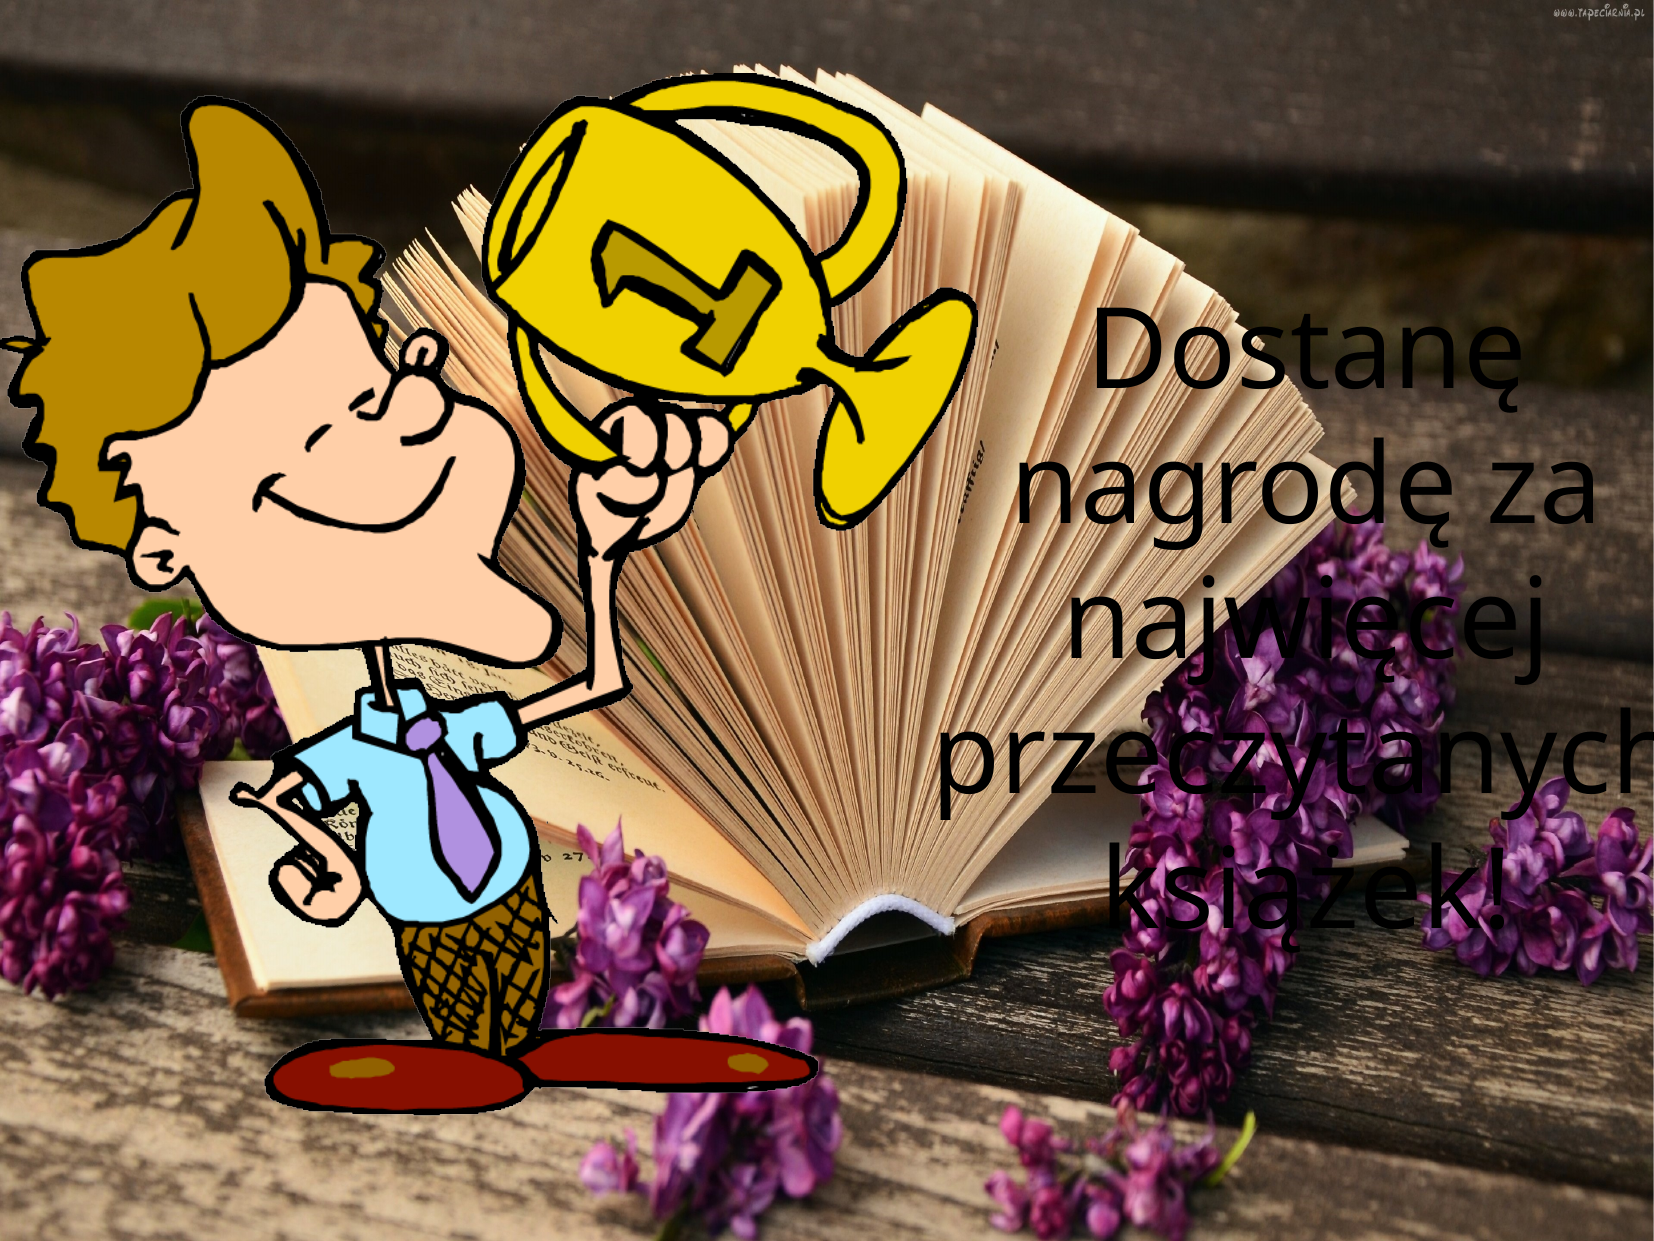

# Dostanę nagrodę za najwięcej przeczytanych książek!